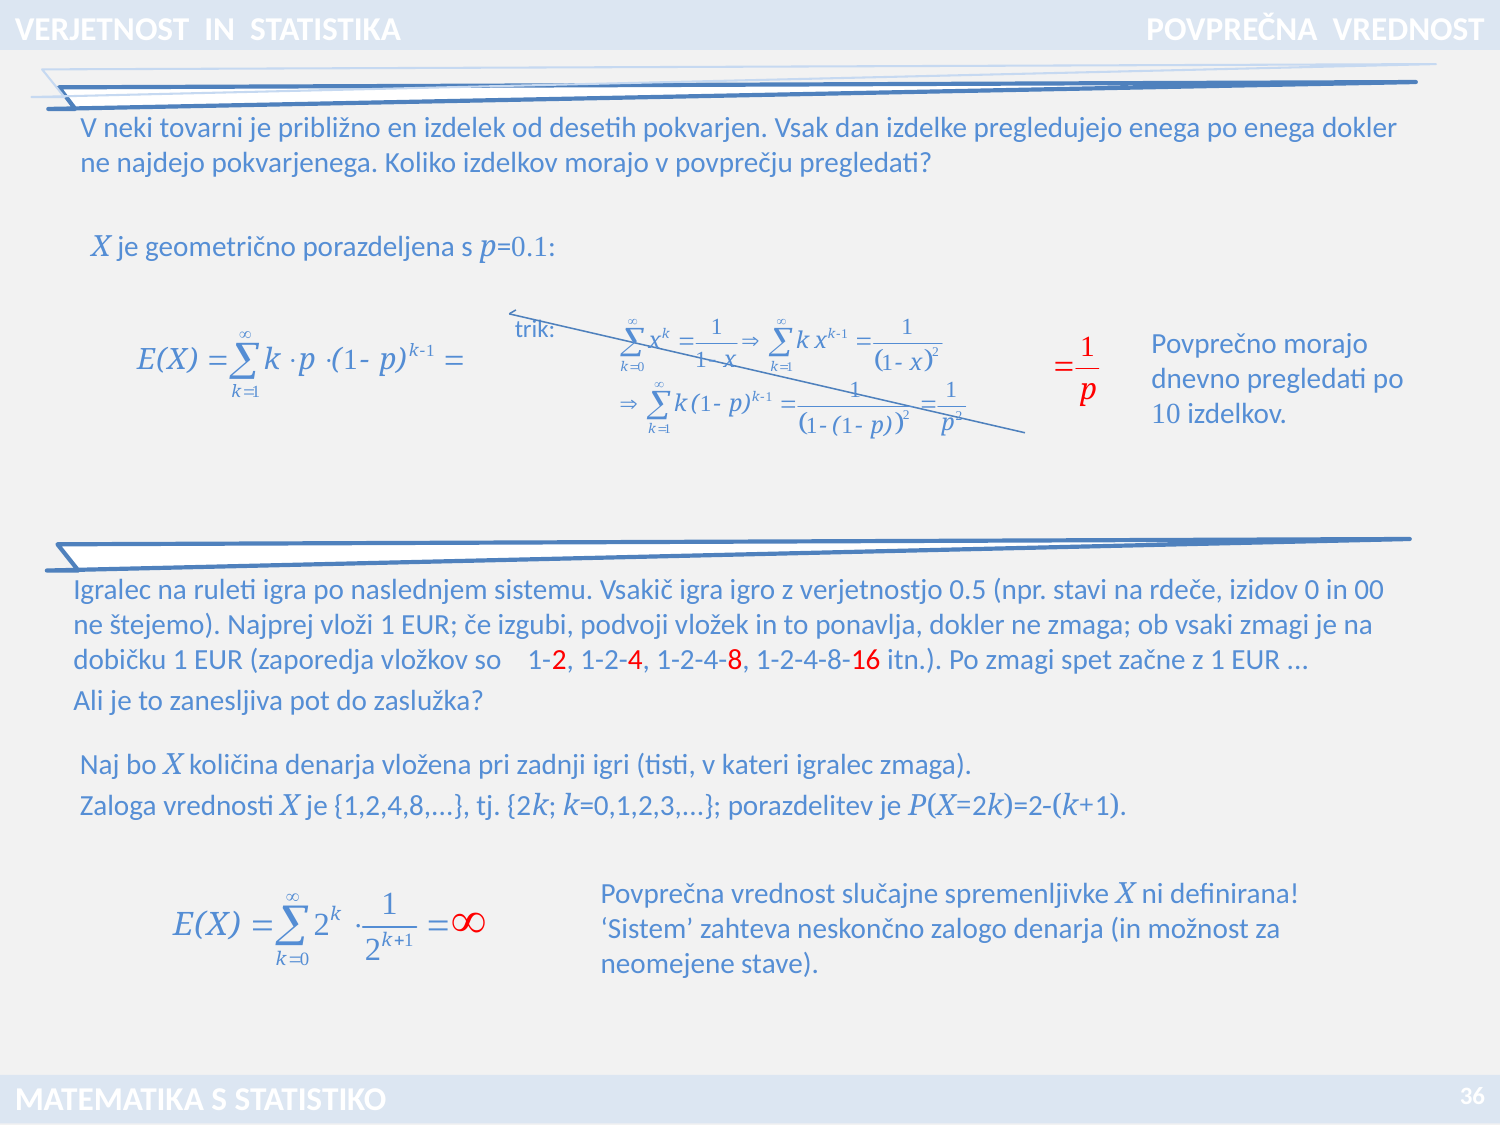

VERJETNOST IN STATISTIKA
POVPREČNA VREDNOST
V neki tovarni je približno en izdelek od desetih pokvarjen. Vsak dan izdelke pregledujejo enega po enega dokler ne najdejo pokvarjenega. Koliko izdelkov morajo v povprečju pregledati?
 X je geometrično porazdeljena s p=0.1:
trik:
Povprečno morajo dnevno pregledati po 10 izdelkov.
Igralec na ruleti igra po naslednjem sistemu. Vsakič igra igro z verjetnostjo 0.5 (npr. stavi na rdeče, izidov 0 in 00 ne štejemo). Najprej vloži 1 EUR; če izgubi, podvoji vložek in to ponavlja, dokler ne zmaga; ob vsaki zmagi je na dobičku 1 EUR (zaporedja vložkov so 1-2, 1-2-4, 1-2-4-8, 1-2-4-8-16 itn.). Po zmagi spet začne z 1 EUR ...
Ali je to zanesljiva pot do zaslužka?
Naj bo X količina denarja vložena pri zadnji igri (tisti, v kateri igralec zmaga).
Zaloga vrednosti X je {1,2,4,8,...}, tj. {2k; k=0,1,2,3,...}; porazdelitev je P(X=2k)=2-(k+1).
Povprečna vrednost slučajne spremenljivke X ni definirana!
‘Sistem’ zahteva neskončno zalogo denarja (in možnost za neomejene stave).
MATEMATIKA S STATISTIKO